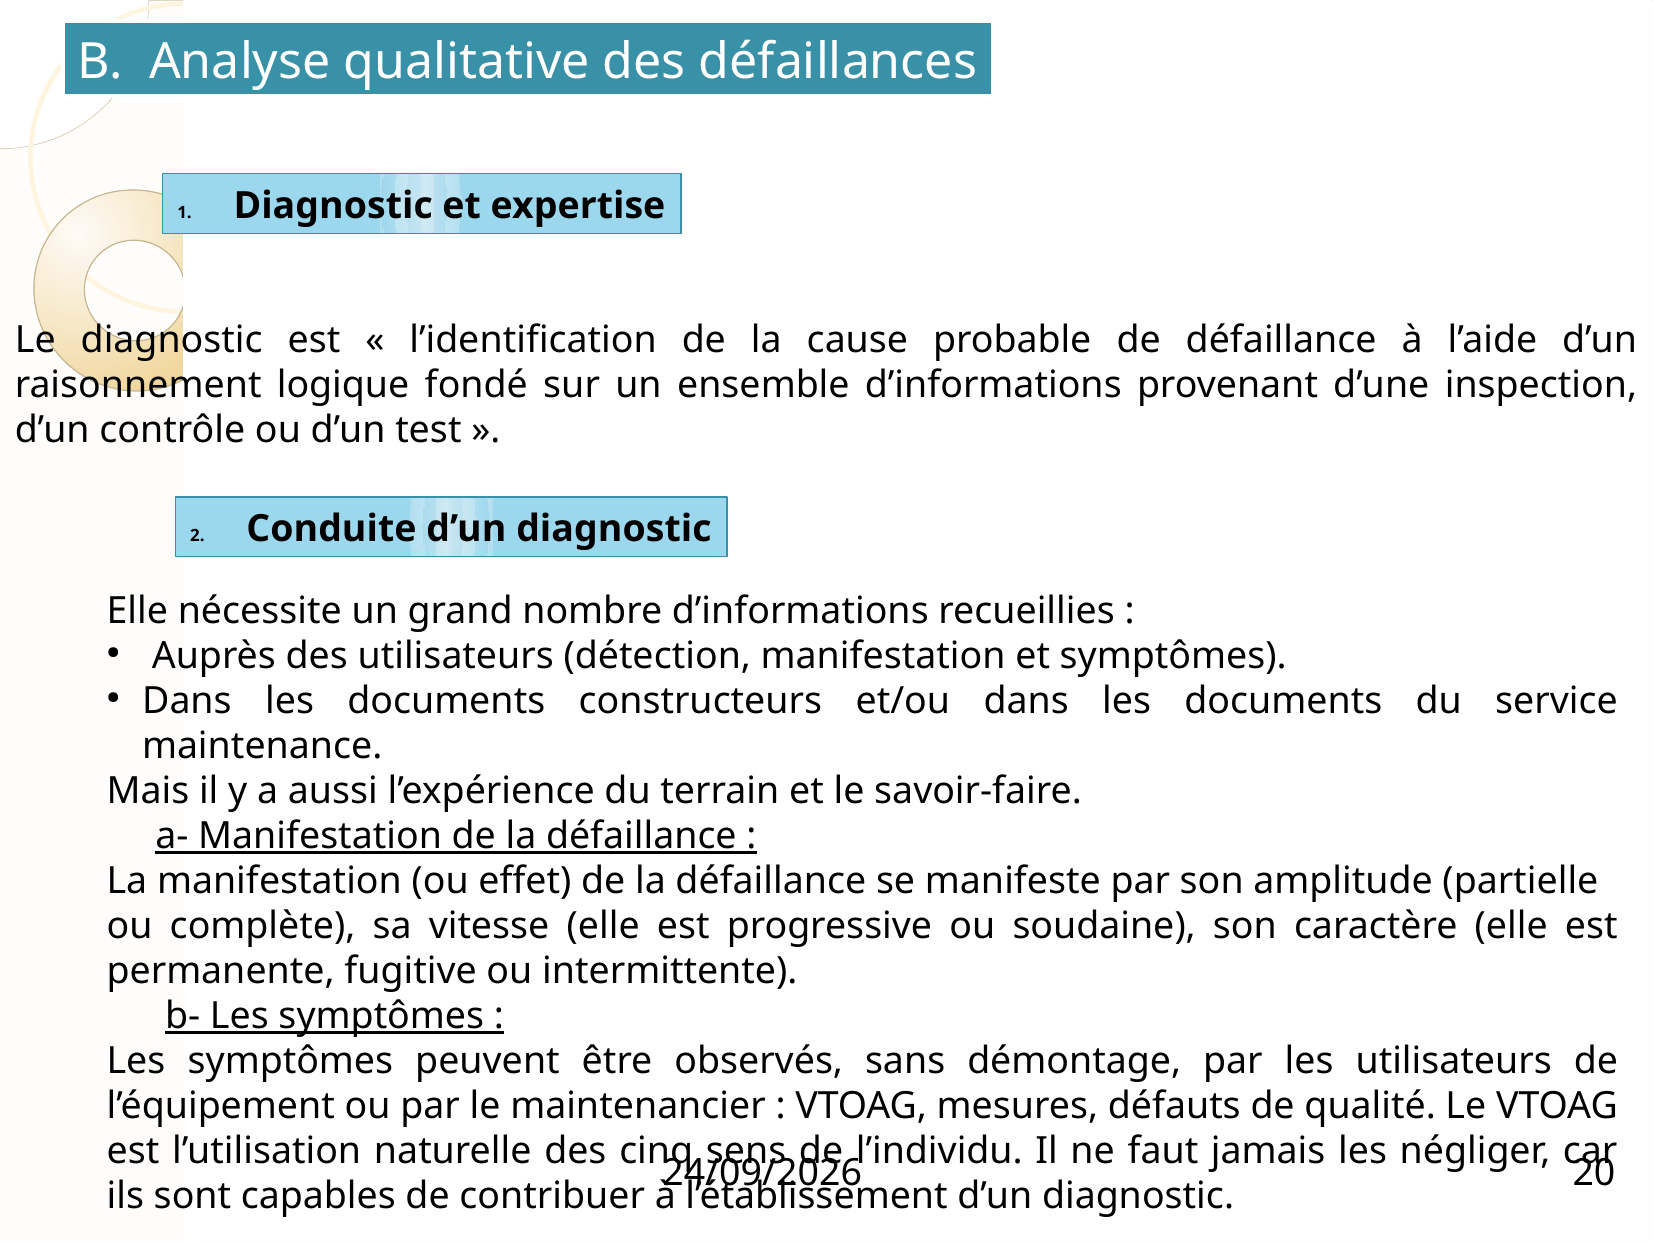

B. Analyse qualitative des défaillances
Diagnostic et expertise
Le diagnostic est « l’identification de la cause probable de défaillance à l’aide d’un raisonnement logique fondé sur un ensemble d’informations provenant d’une inspection, d’un contrôle ou d’un test ».
Conduite d’un diagnostic
Elle nécessite un grand nombre d’informations recueillies :
 Auprès des utilisateurs (détection, manifestation et symptômes).
Dans les documents constructeurs et/ou dans les documents du service maintenance.
Mais il y a aussi l’expérience du terrain et le savoir-faire.
 a- Manifestation de la défaillance :
La manifestation (ou effet) de la défaillance se manifeste par son amplitude (partielle
ou complète), sa vitesse (elle est progressive ou soudaine), son caractère (elle est permanente, fugitive ou intermittente).
 b- Les symptômes :
Les symptômes peuvent être observés, sans démontage, par les utilisateurs de l’équipement ou par le maintenancier : VTOAG, mesures, défauts de qualité. Le VTOAG est l’utilisation naturelle des cinq sens de l’individu. Il ne faut jamais les négliger, car ils sont capables de contribuer à l’établissement d’un diagnostic.